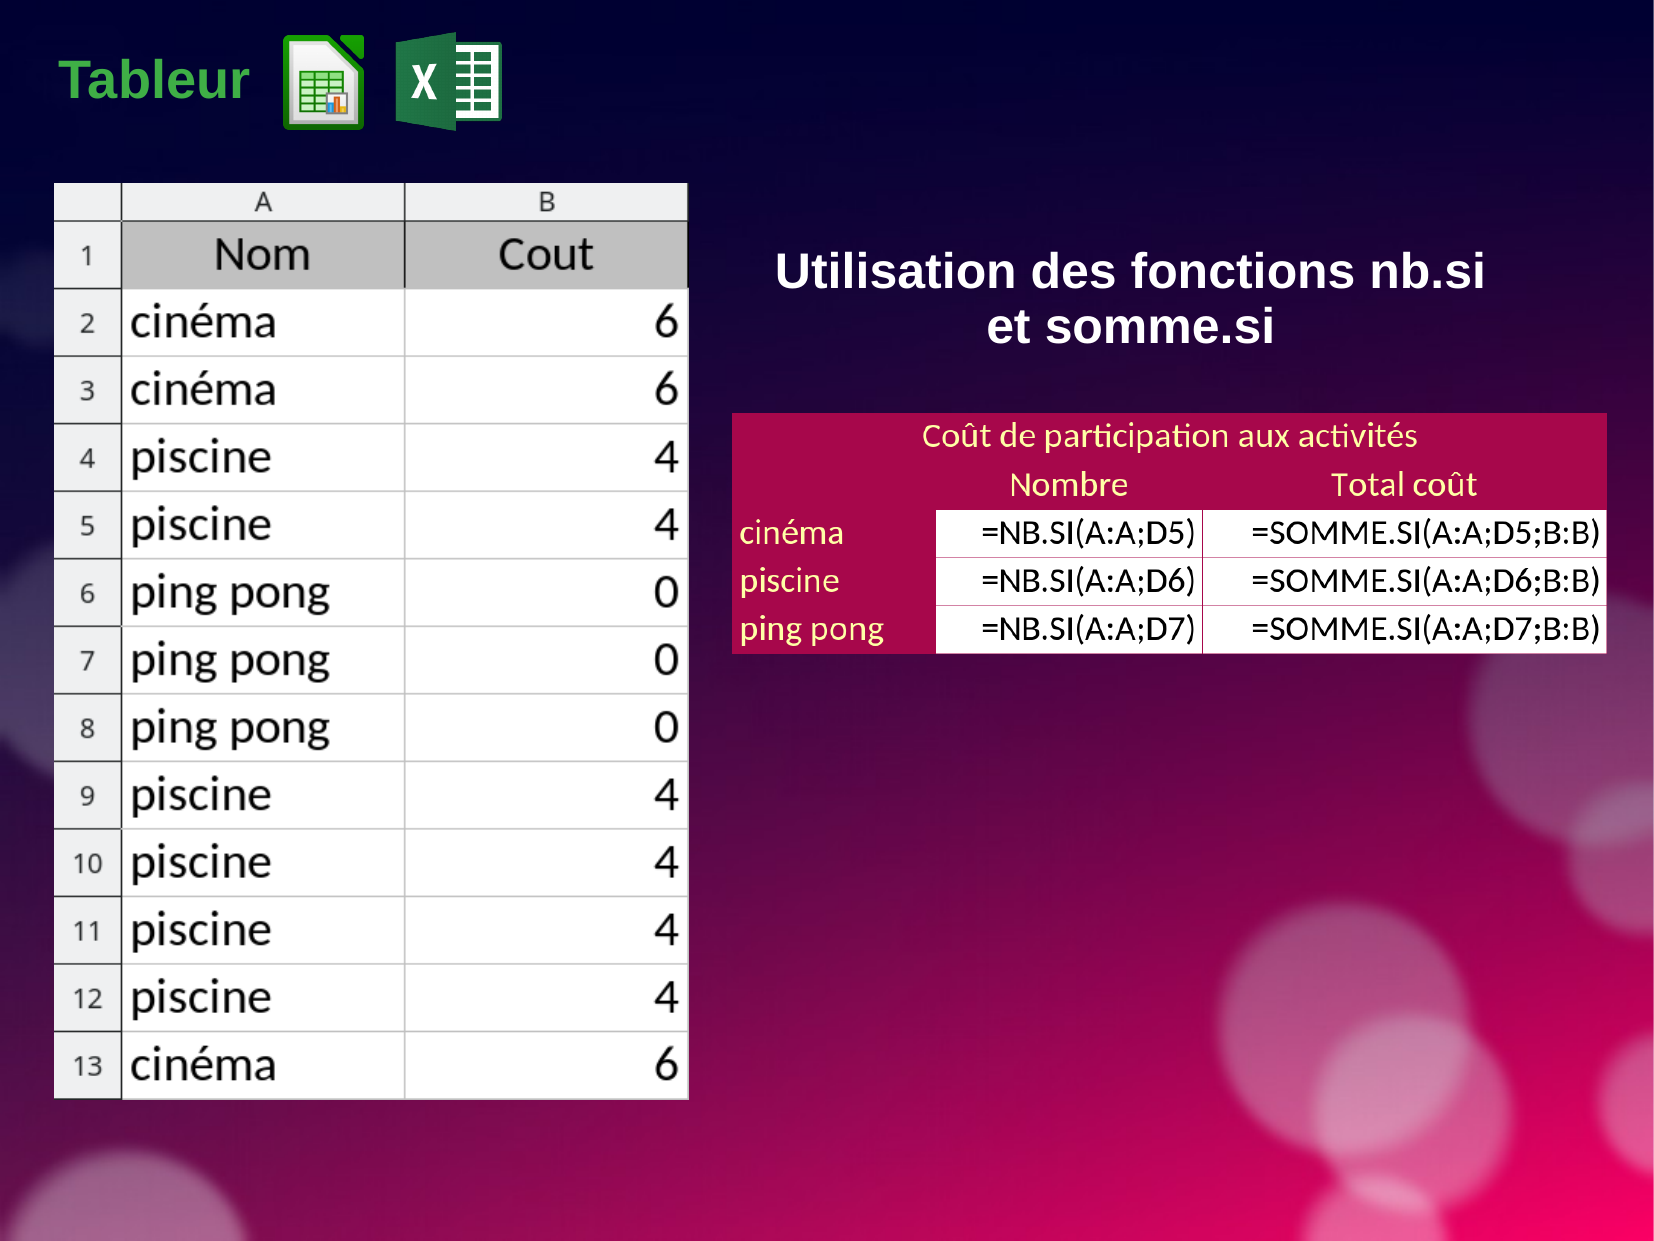

Tableur
Utilisation des fonctions nb.si
et somme.si